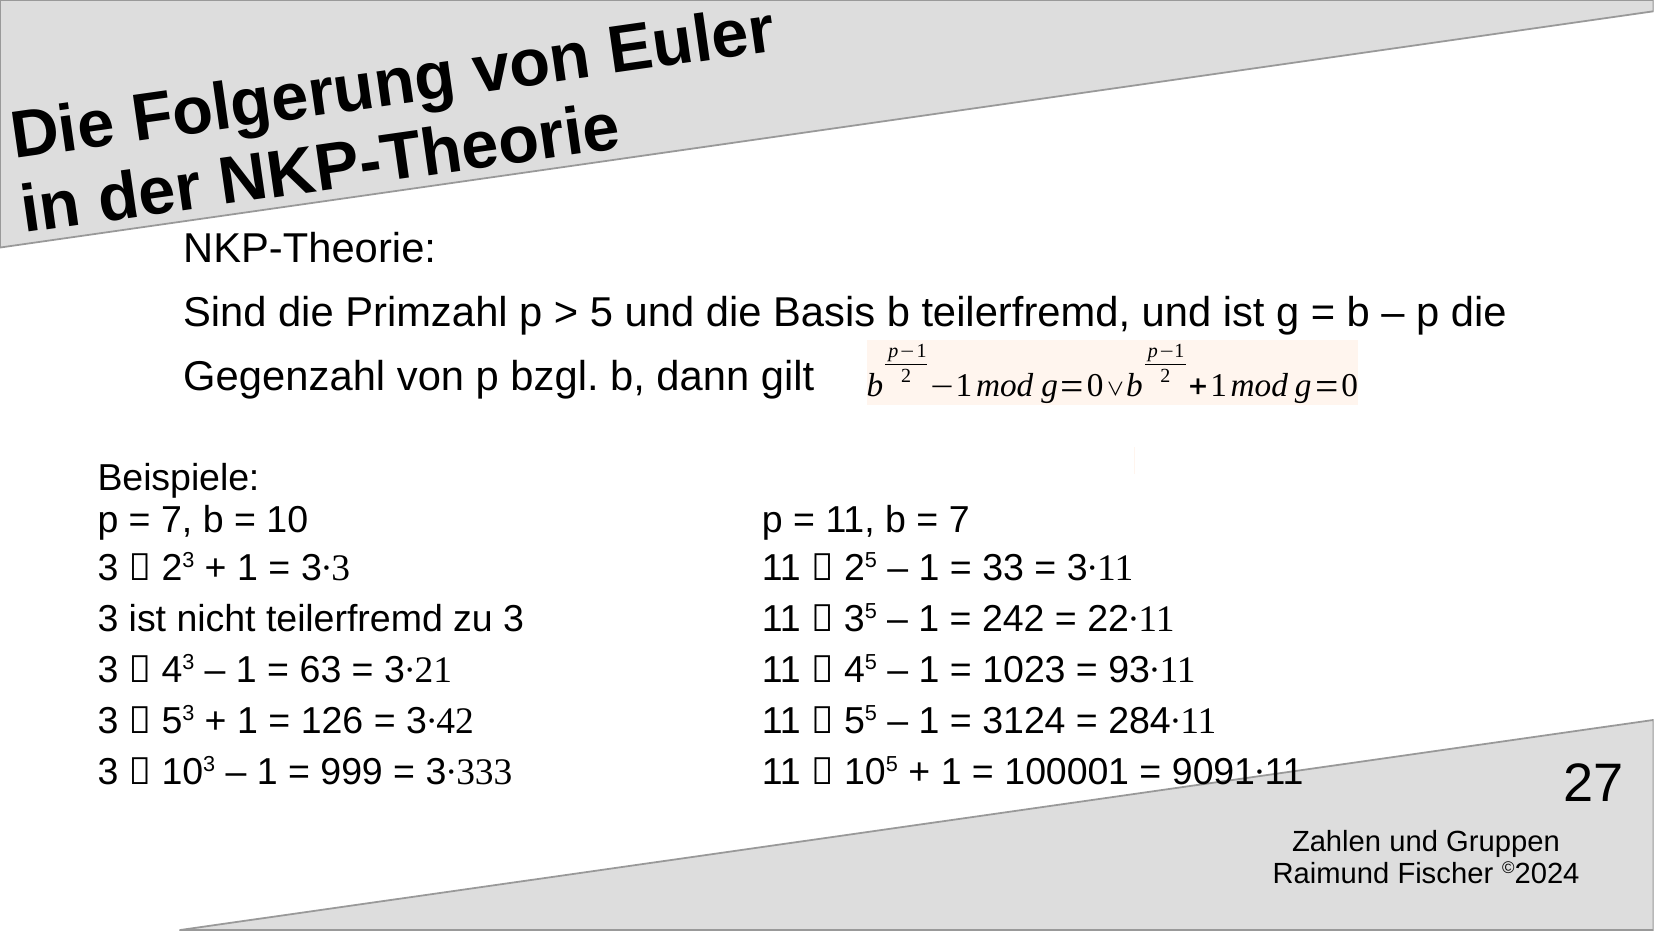

# Die Folgerung von Euler in der NKP-Theorie
NKP-Theorie:
Sind die Primzahl p > 5 und die Basis b teilerfremd, und ist g = b – p die
Gegenzahl von p bzgl. b, dann gilt
Beispiele:
p = 7, b = 10							p = 11, b = 7
3  23 + 1 = 3∙3						11  25 – 1 = 33 = 3∙11
3 ist nicht teilerfremd zu 3				11  35 – 1 = 242 = 22∙11
3  43 – 1 = 63 = 3∙21					11  45 – 1 = 1023 = 93∙11
3  53 + 1 = 126 = 3∙42				11  55 – 1 = 3124 = 284∙11
3  103 – 1 = 999 = 3∙333				11  105 + 1 = 100001 = 9091∙11
27